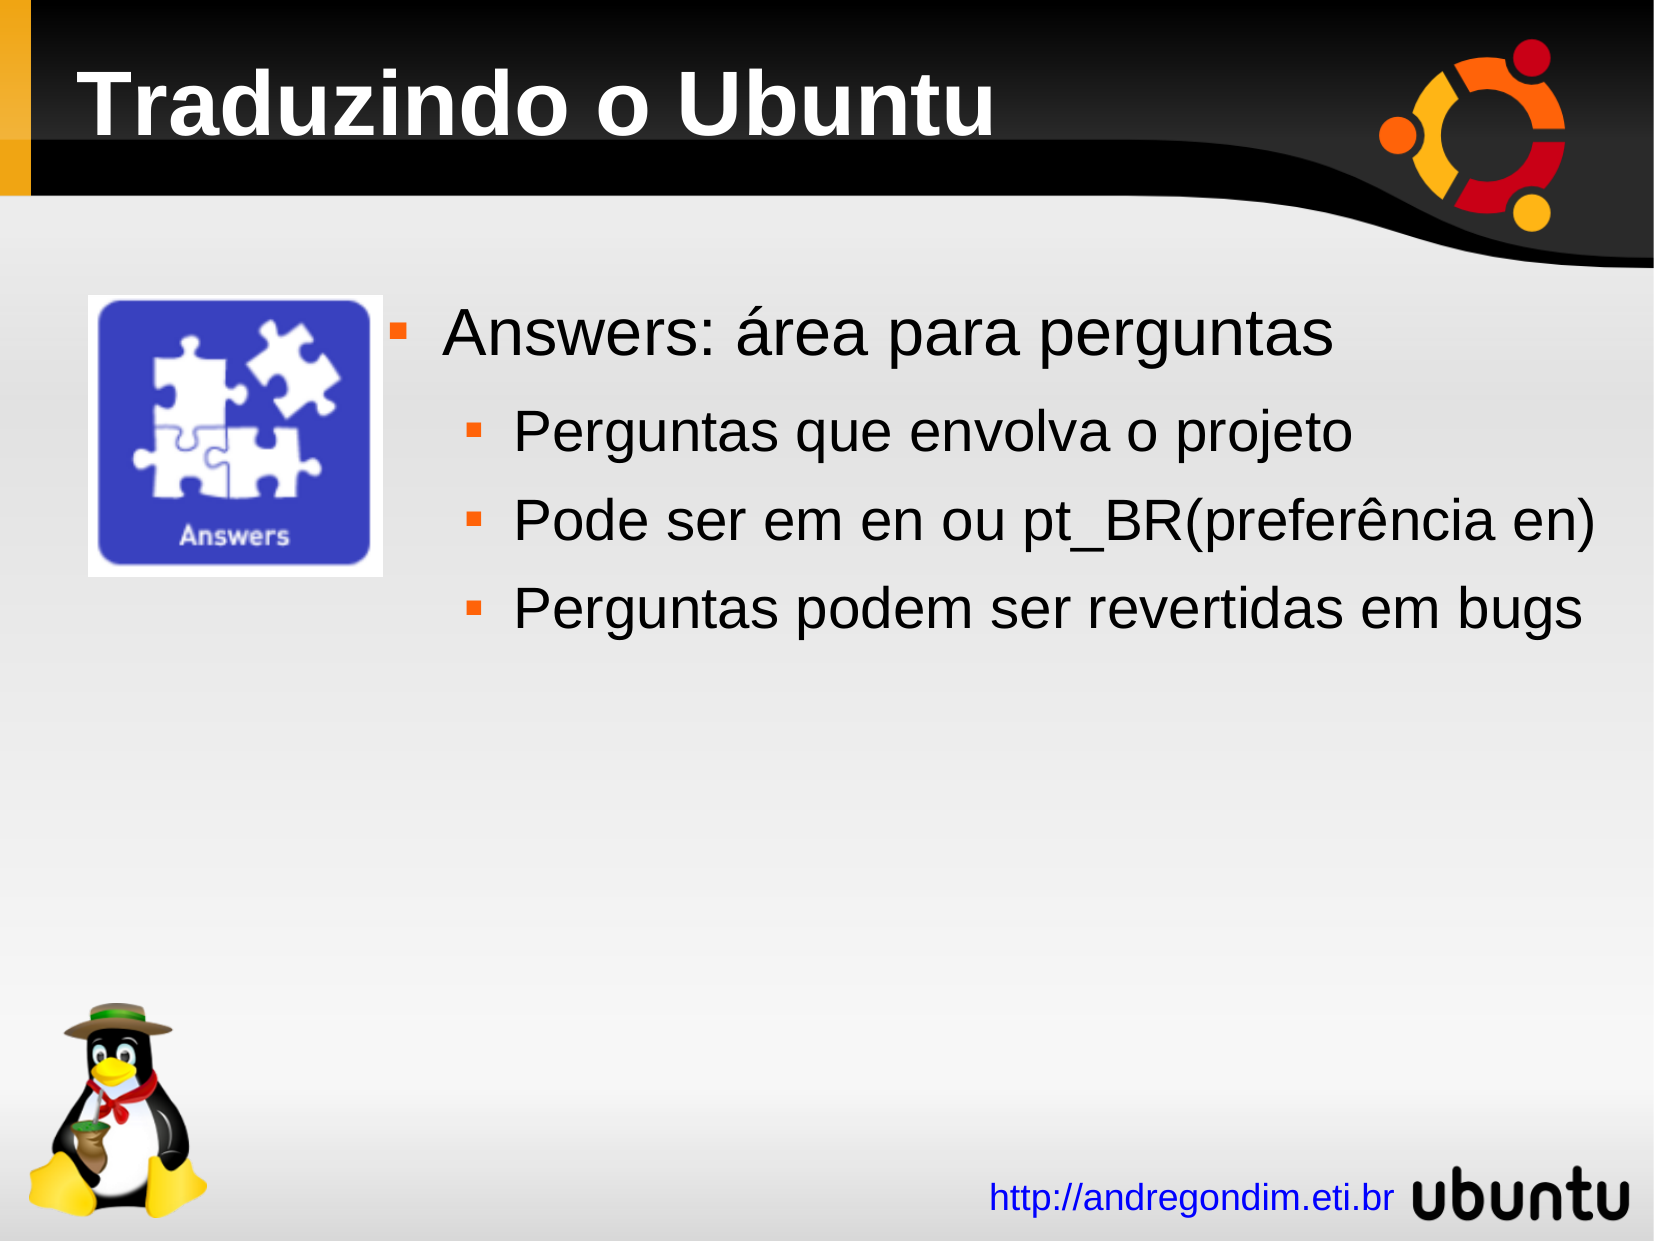

# Traduzindo o Ubuntu
Answers: área para perguntas
Perguntas que envolva o projeto
Pode ser em en ou pt_BR(preferência en)
Perguntas podem ser revertidas em bugs